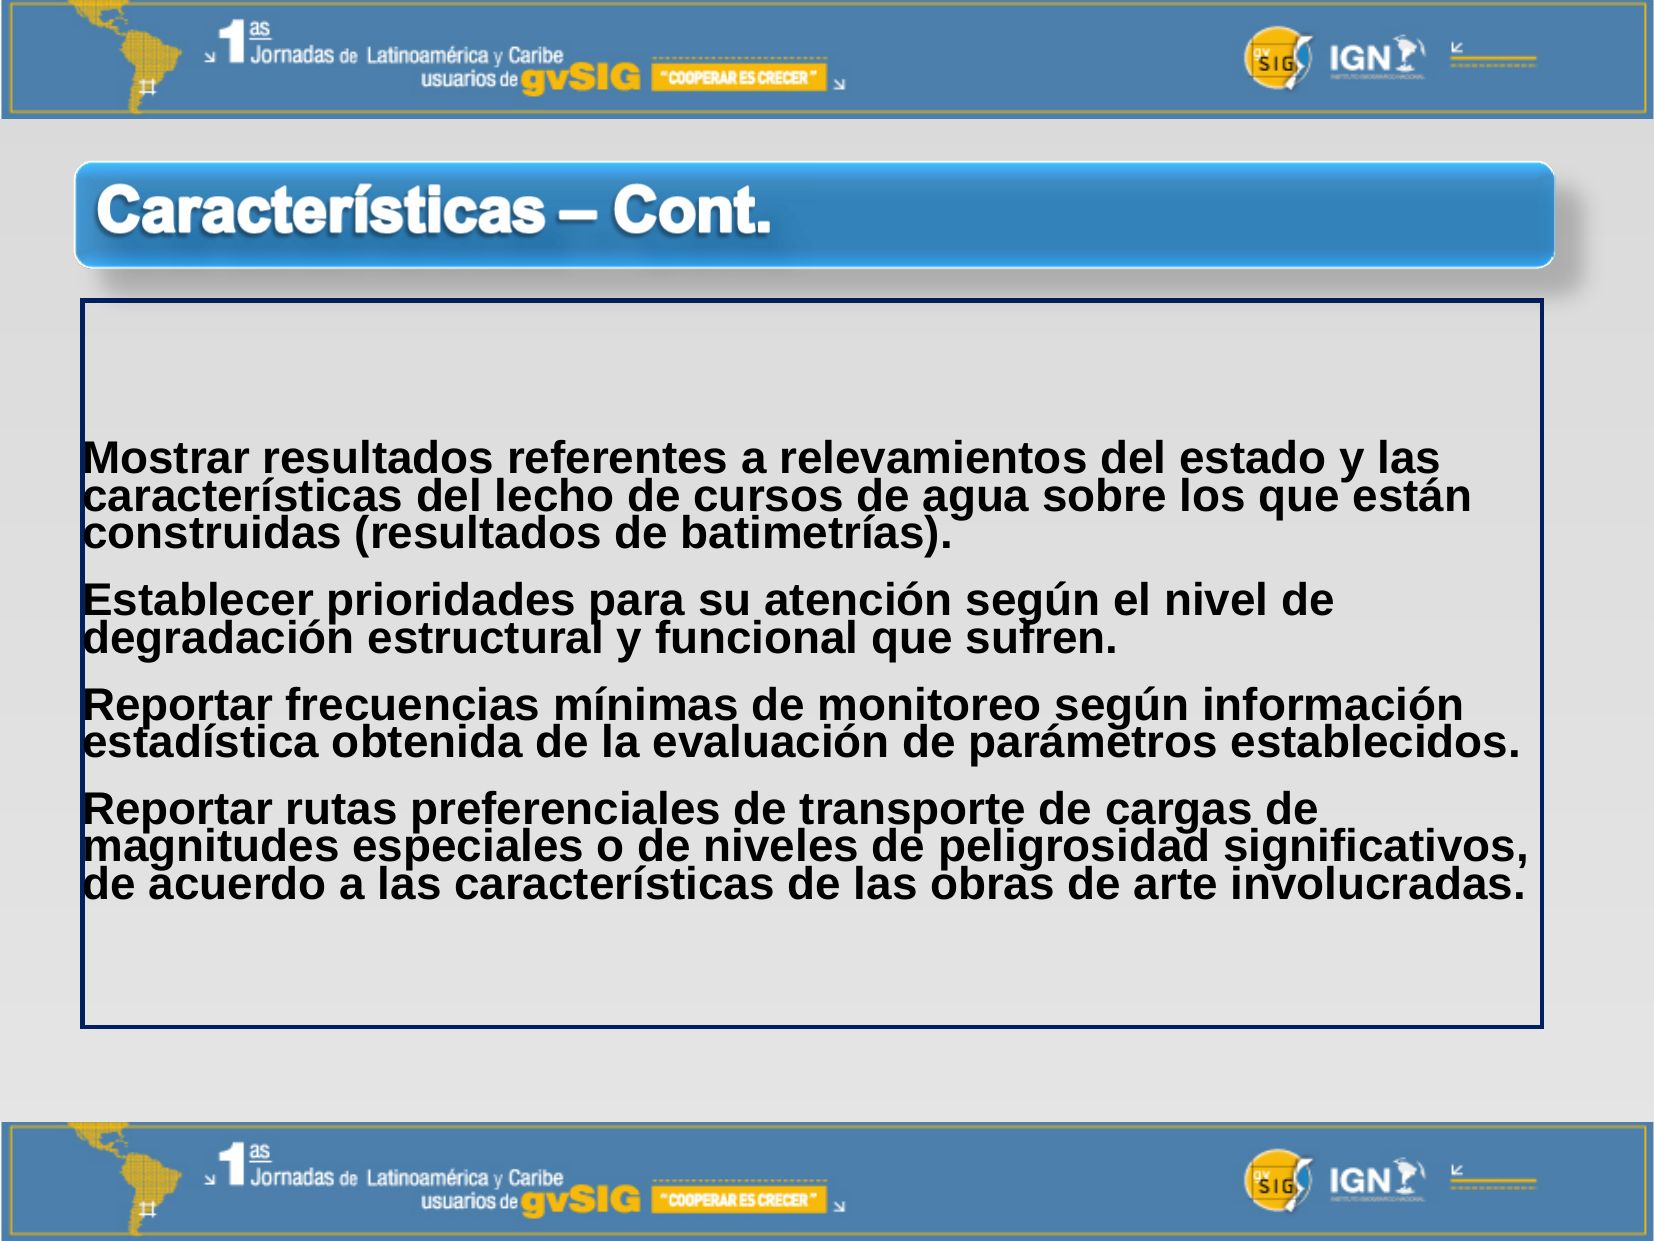

# Mostrar resultados referentes a relevamientos del estado y las características del lecho de cursos de agua sobre los que están construidas (resultados de batimetrías).
Establecer prioridades para su atención según el nivel de degradación estructural y funcional que sufren.
Reportar frecuencias mínimas de monitoreo según información estadística obtenida de la evaluación de parámetros establecidos.
Reportar rutas preferenciales de transporte de cargas de magnitudes especiales o de niveles de peligrosidad significativos, de acuerdo a las características de las obras de arte involucradas.